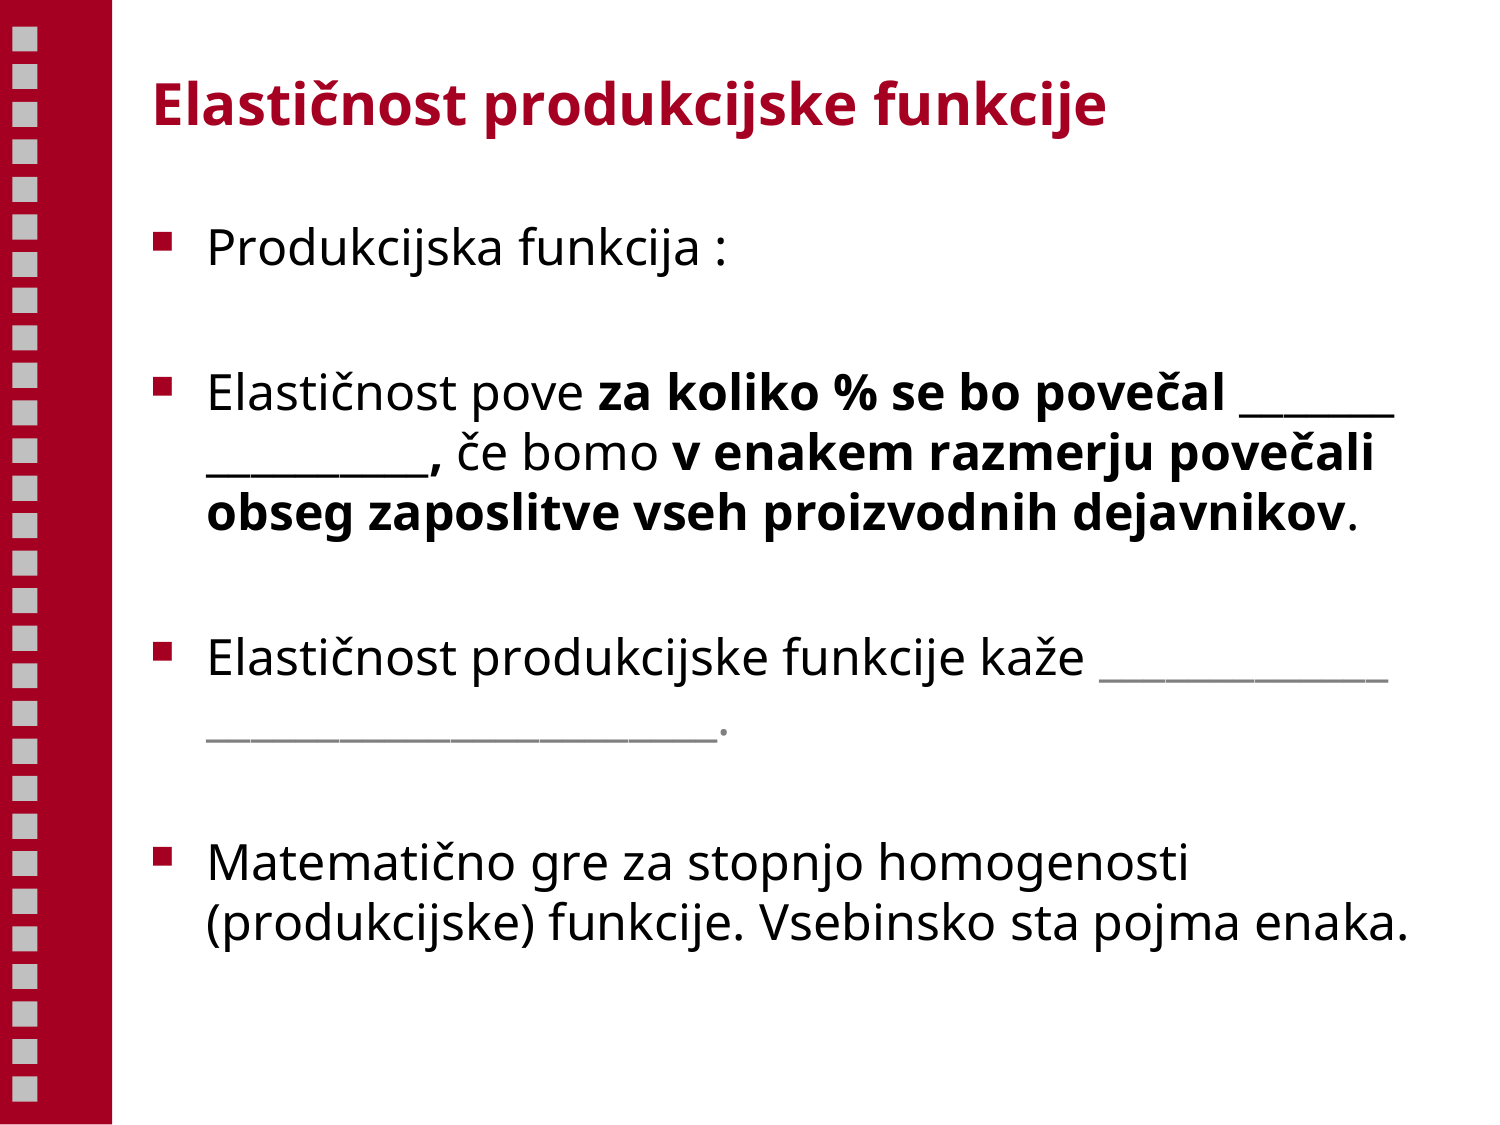

# Elastičnost produkcijske funkcije
Produkcijska funkcija :
Elastičnost pove za koliko % se bo povečal _______ __________, če bomo v enakem razmerju povečali obseg zaposlitve vseh proizvodnih dejavnikov.
Elastičnost produkcijske funkcije kaže _____________ _______________________.
Matematično gre za stopnjo homogenosti (produkcijske) funkcije. Vsebinsko sta pojma enaka.